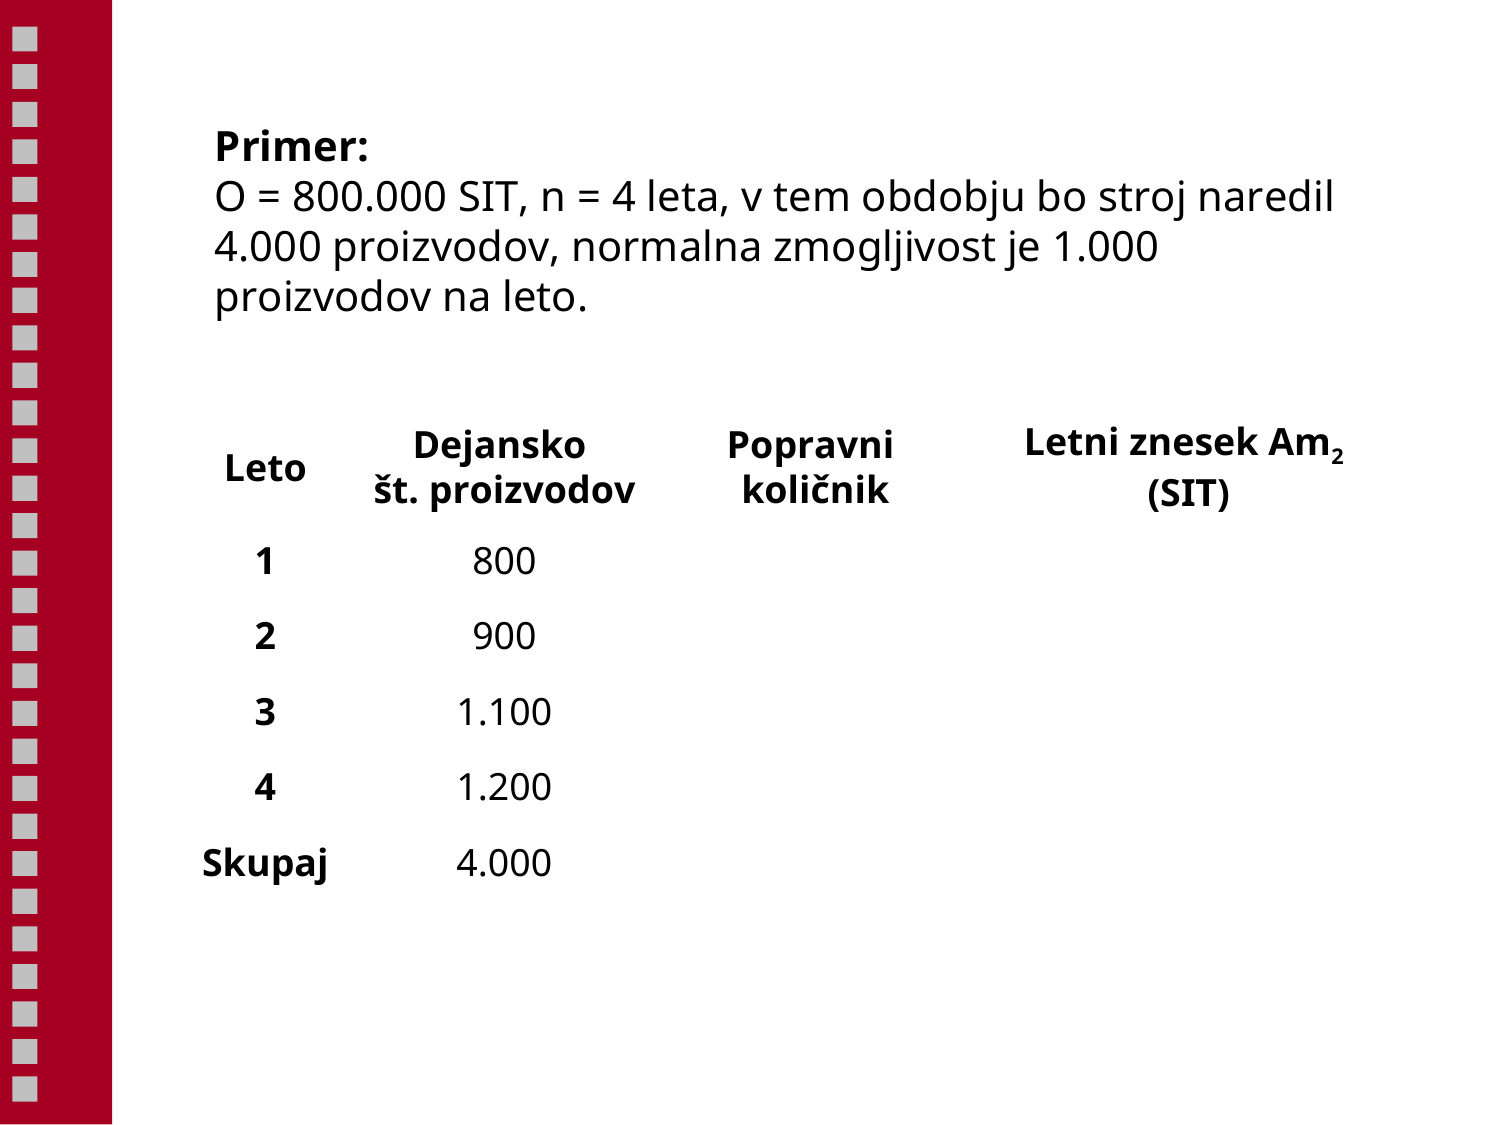

Primer:
O = 800.000 SIT, n = 4 leta, v tem obdobju bo stroj naredil 4.000 proizvodov, normalna zmogljivost je 1.000 proizvodov na leto.
| Leto | Dejansko št. proizvodov | Popravni količnik | Letni znesek Am2 (SIT) |
| --- | --- | --- | --- |
| 1 | 800 | | |
| 2 | 900 | | |
| 3 | 1.100 | | |
| 4 | 1.200 | | |
| Skupaj | 4.000 | | |